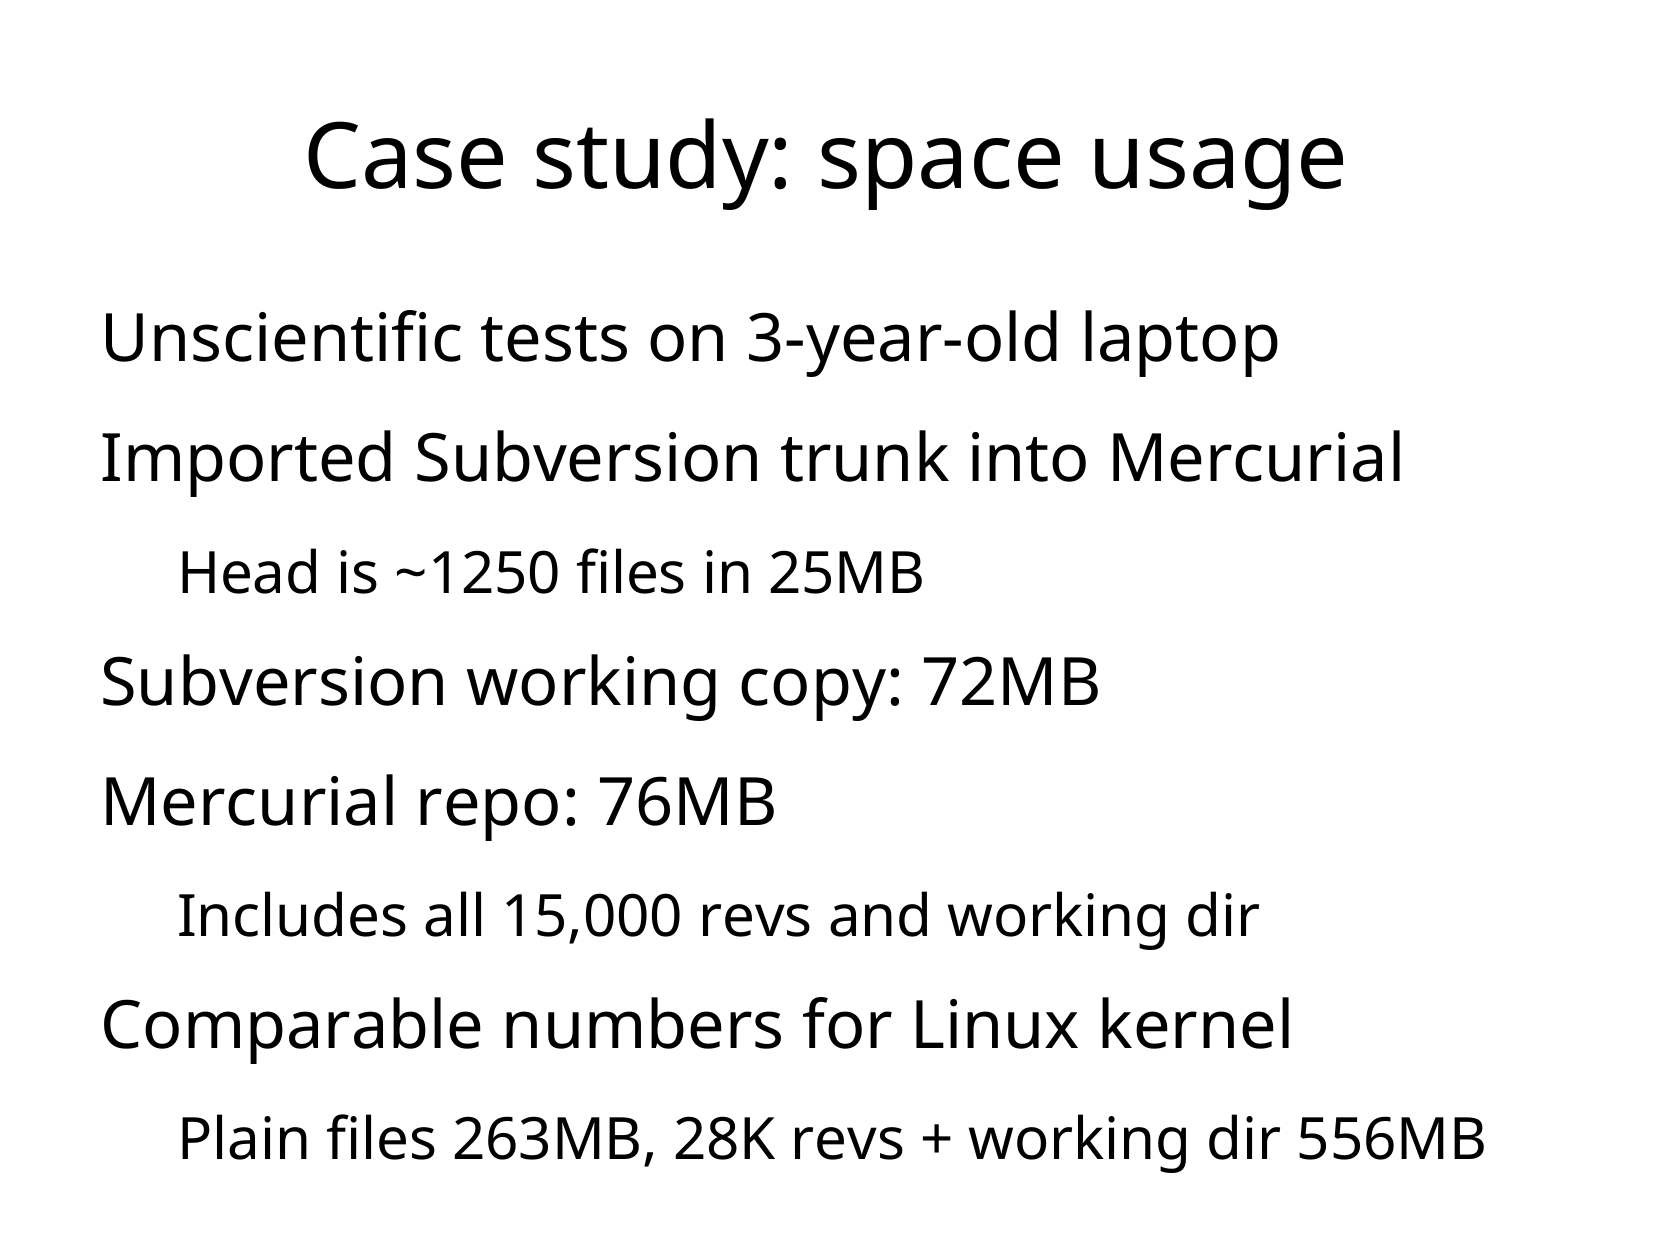

# Case study: space usage
Unscientific tests on 3-year-old laptop
Imported Subversion trunk into Mercurial
Head is ~1250 files in 25MB
Subversion working copy: 72MB
Mercurial repo: 76MB
Includes all 15,000 revs and working dir
Comparable numbers for Linux kernel
Plain files 263MB, 28K revs + working dir 556MB